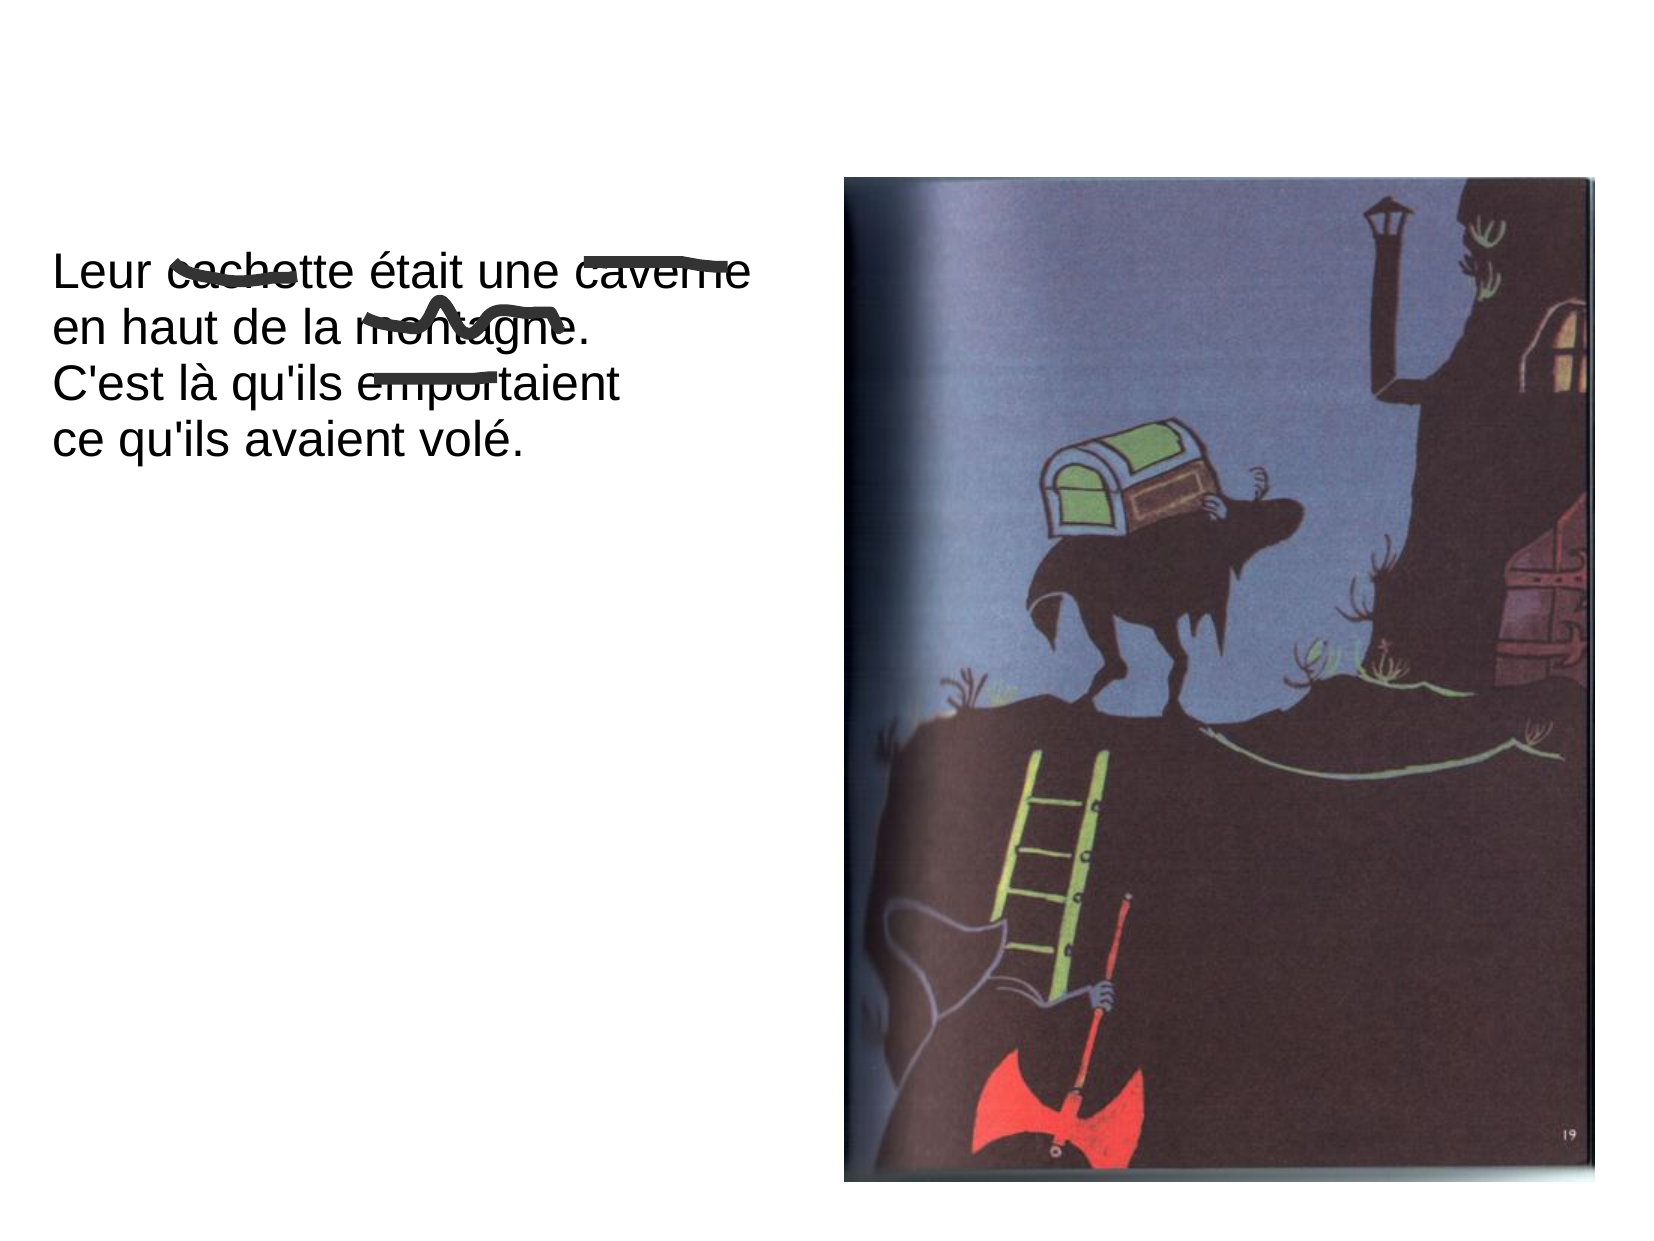

Leur cachette était une caverne
en haut de la montagne.
C'est là qu'ils emportaient
ce qu'ils avaient volé.